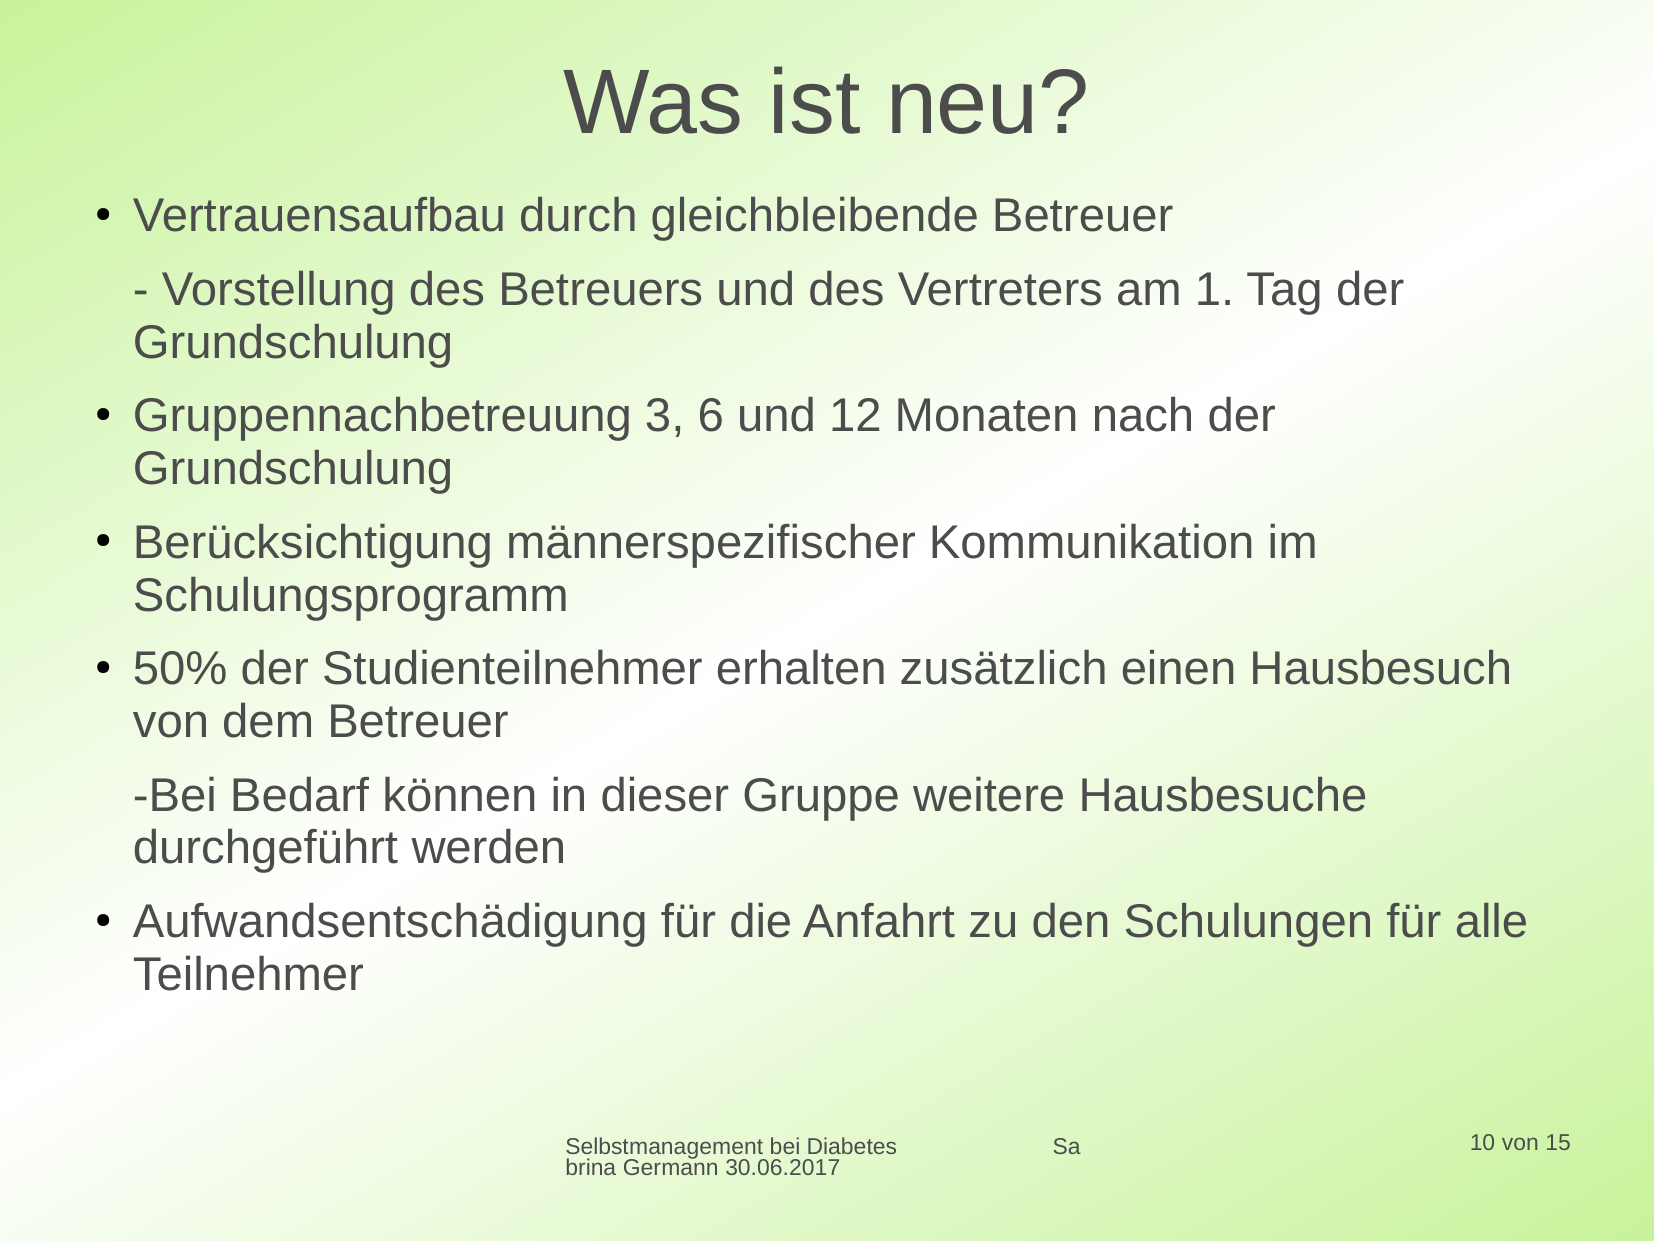

# Was ist neu?
Vertrauensaufbau durch gleichbleibende Betreuer
- Vorstellung des Betreuers und des Vertreters am 1. Tag der Grundschulung
Gruppennachbetreuung 3, 6 und 12 Monaten nach der Grundschulung
Berücksichtigung männerspezifischer Kommunikation im Schulungsprogramm
50% der Studienteilnehmer erhalten zusätzlich einen Hausbesuch von dem Betreuer
-Bei Bedarf können in dieser Gruppe weitere Hausbesuche durchgeführt werden
Aufwandsentschädigung für die Anfahrt zu den Schulungen für alle Teilnehmer
10
Selbstmanagement bei Diabetes Sabrina Germann 30.06.2017